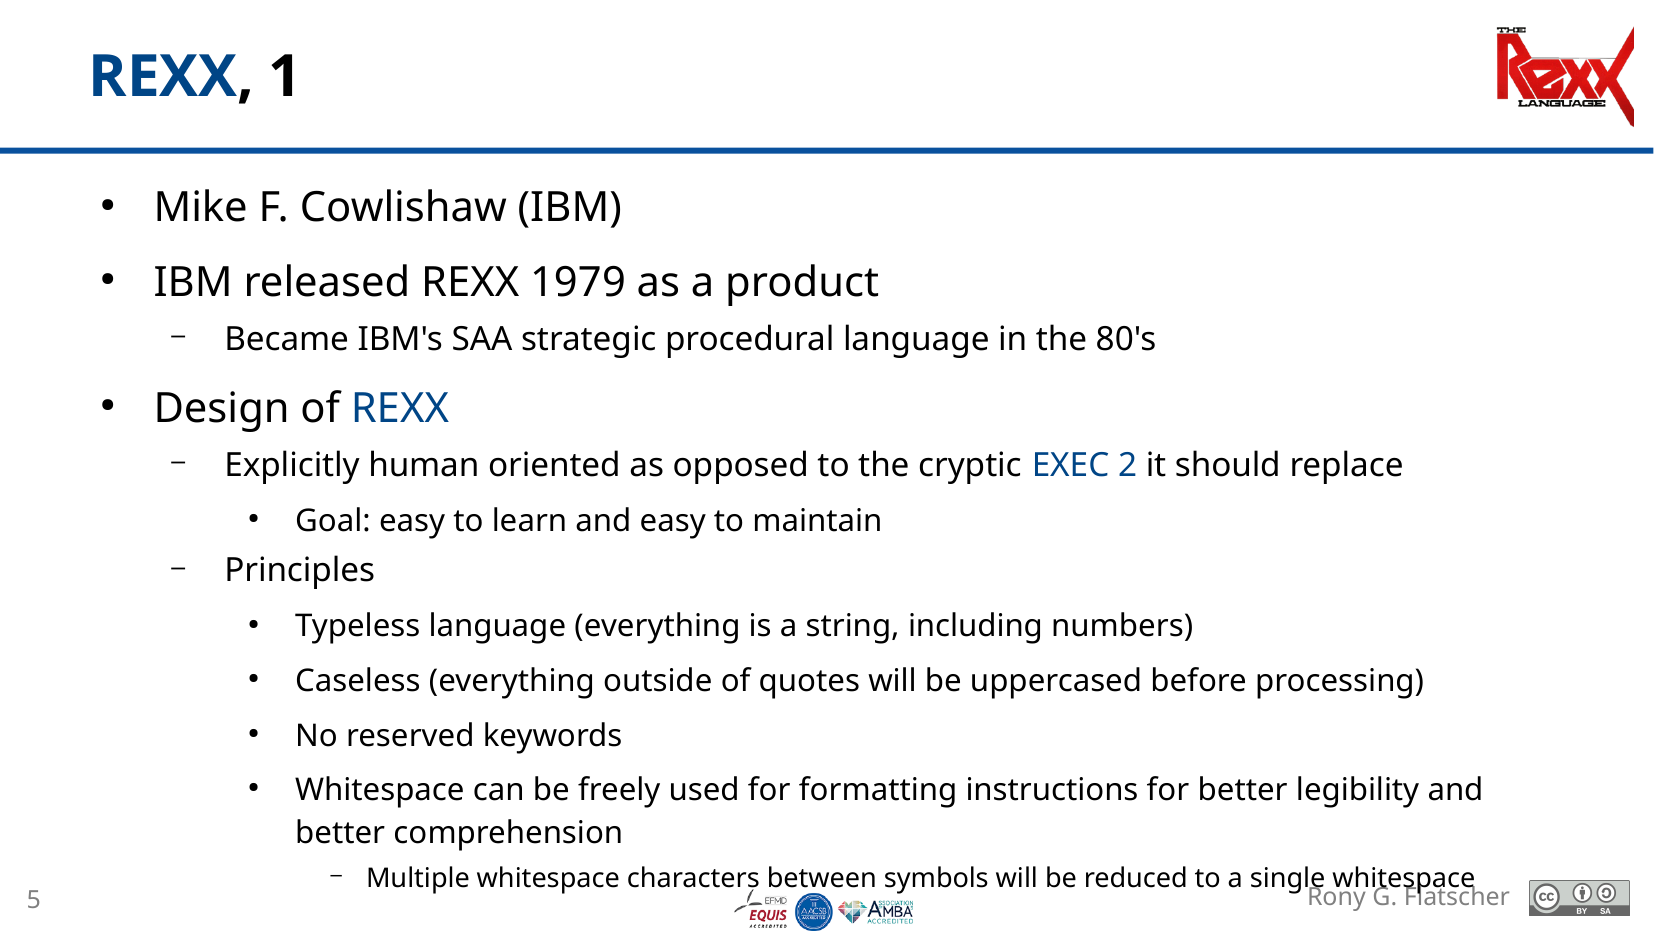

# REXX, 1
Mike F. Cowlishaw (IBM)
IBM released REXX 1979 as a product
Became IBM's SAA strategic procedural language in the 80's
Design of REXX
Explicitly human oriented as opposed to the cryptic EXEC 2 it should replace
Goal: easy to learn and easy to maintain
Principles
Typeless language (everything is a string, including numbers)
Caseless (everything outside of quotes will be uppercased before processing)
No reserved keywords
Whitespace can be freely used for formatting instructions for better legibility and better comprehension
Multiple whitespace characters between symbols will be reduced to a single whitespace